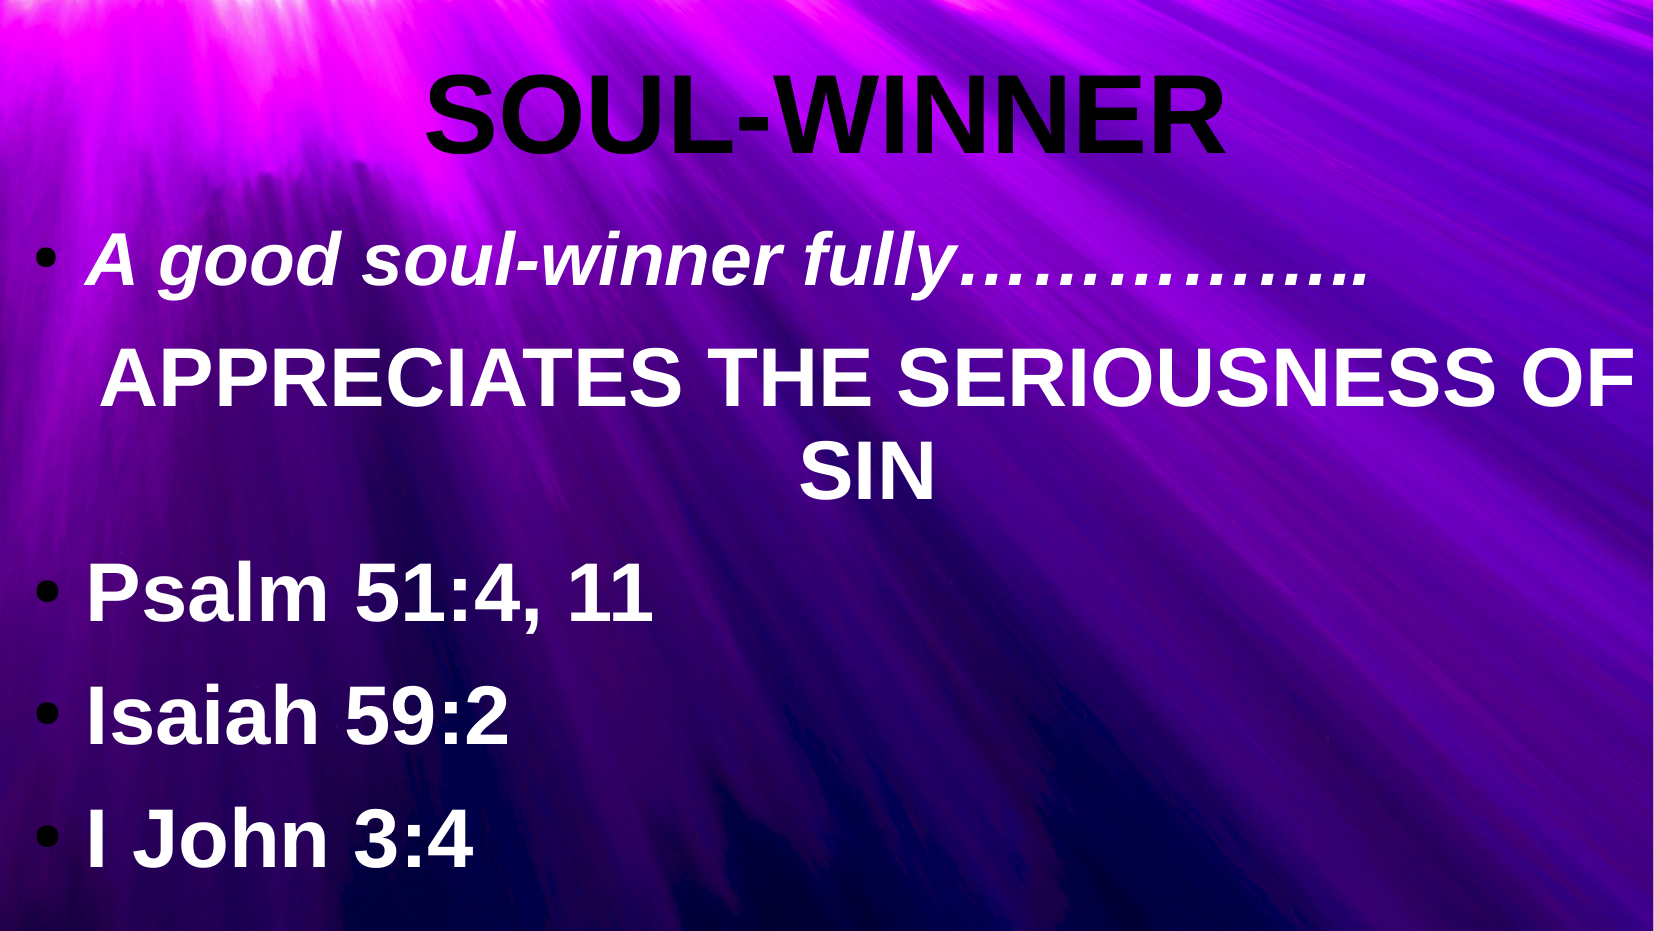

# SOUL-WINNER
A good soul-winner fully……………..
APPRECIATES THE SERIOUSNESS OF SIN
Psalm 51:4, 11
Isaiah 59:2
I John 3:4